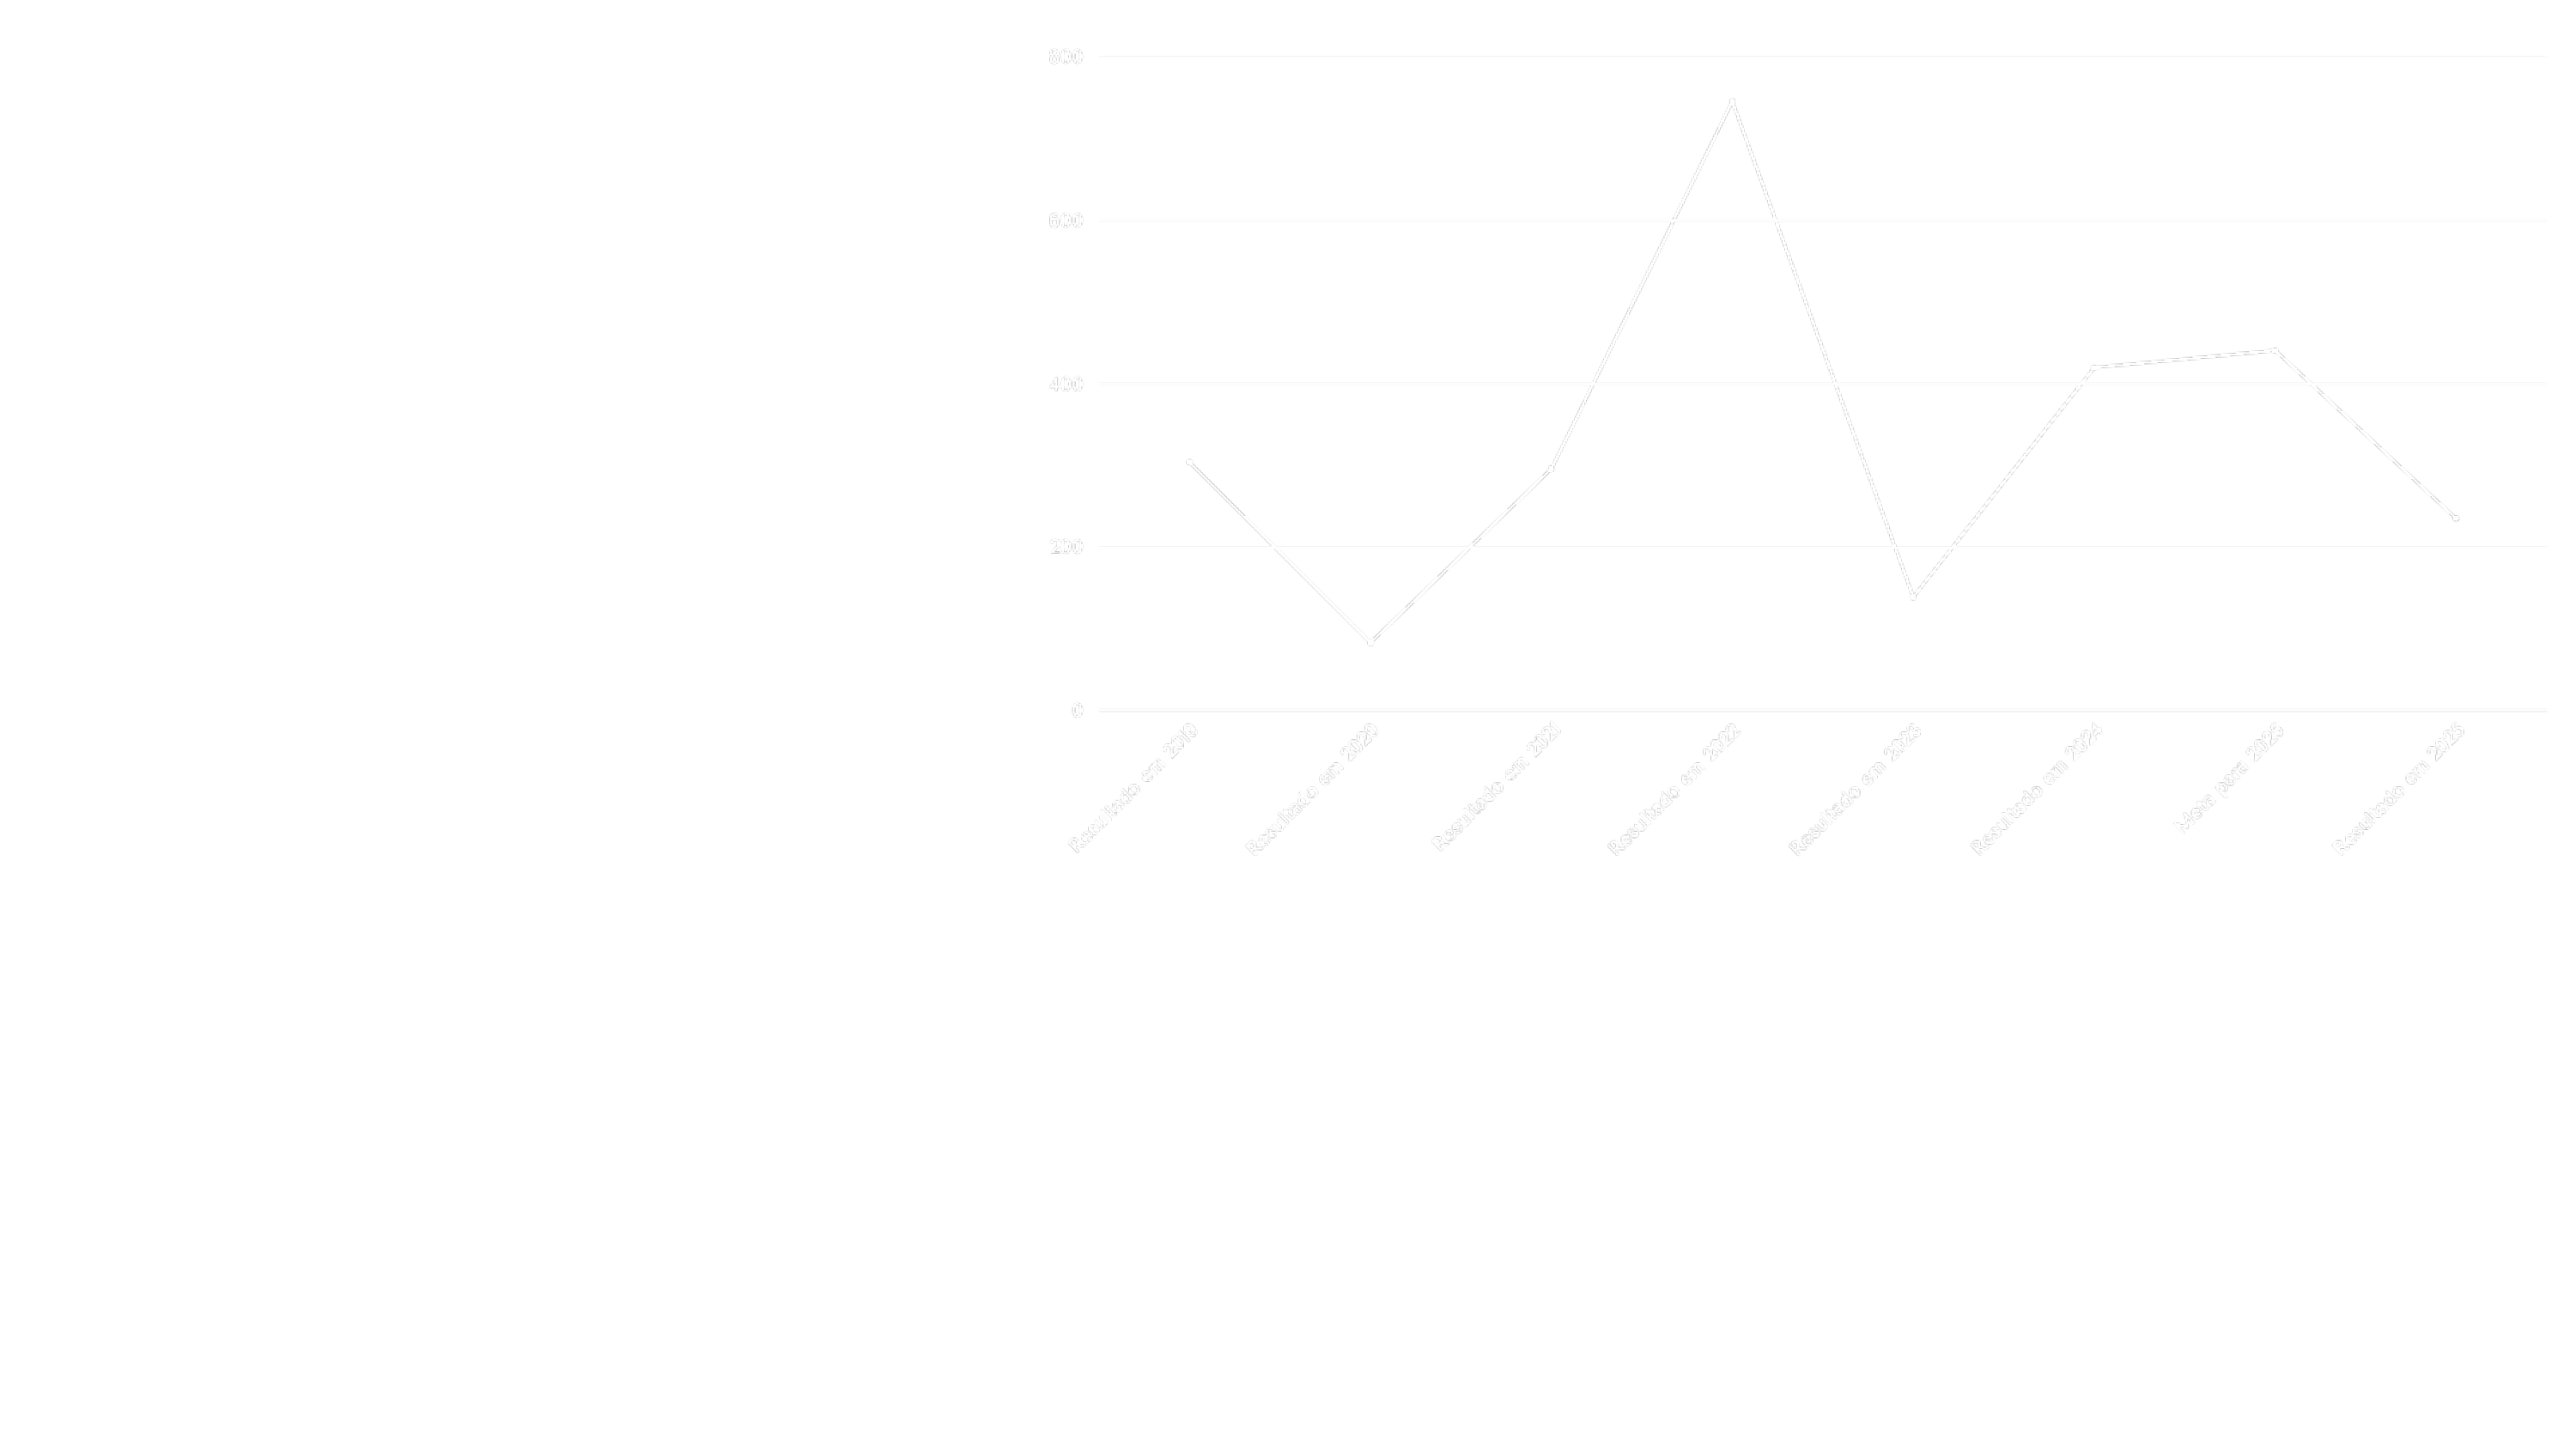

Indicador - Destinação de Resíduos de Metais
Unidade de medida: kg
Definição da Meta Aumentar 5% ao ano a destinação de metais às cooperativas ou associações de catadores para reciclagem.
Resultado em 2019 - 304
Resultado em 2020 - 83
Resultado em 2021 - 296
Resultado em 2022 - 746
Resultado em 2023 - 139
Resultado em 2024 - 420
Meta para 2025 - 441
Resultado em 2025 - 235